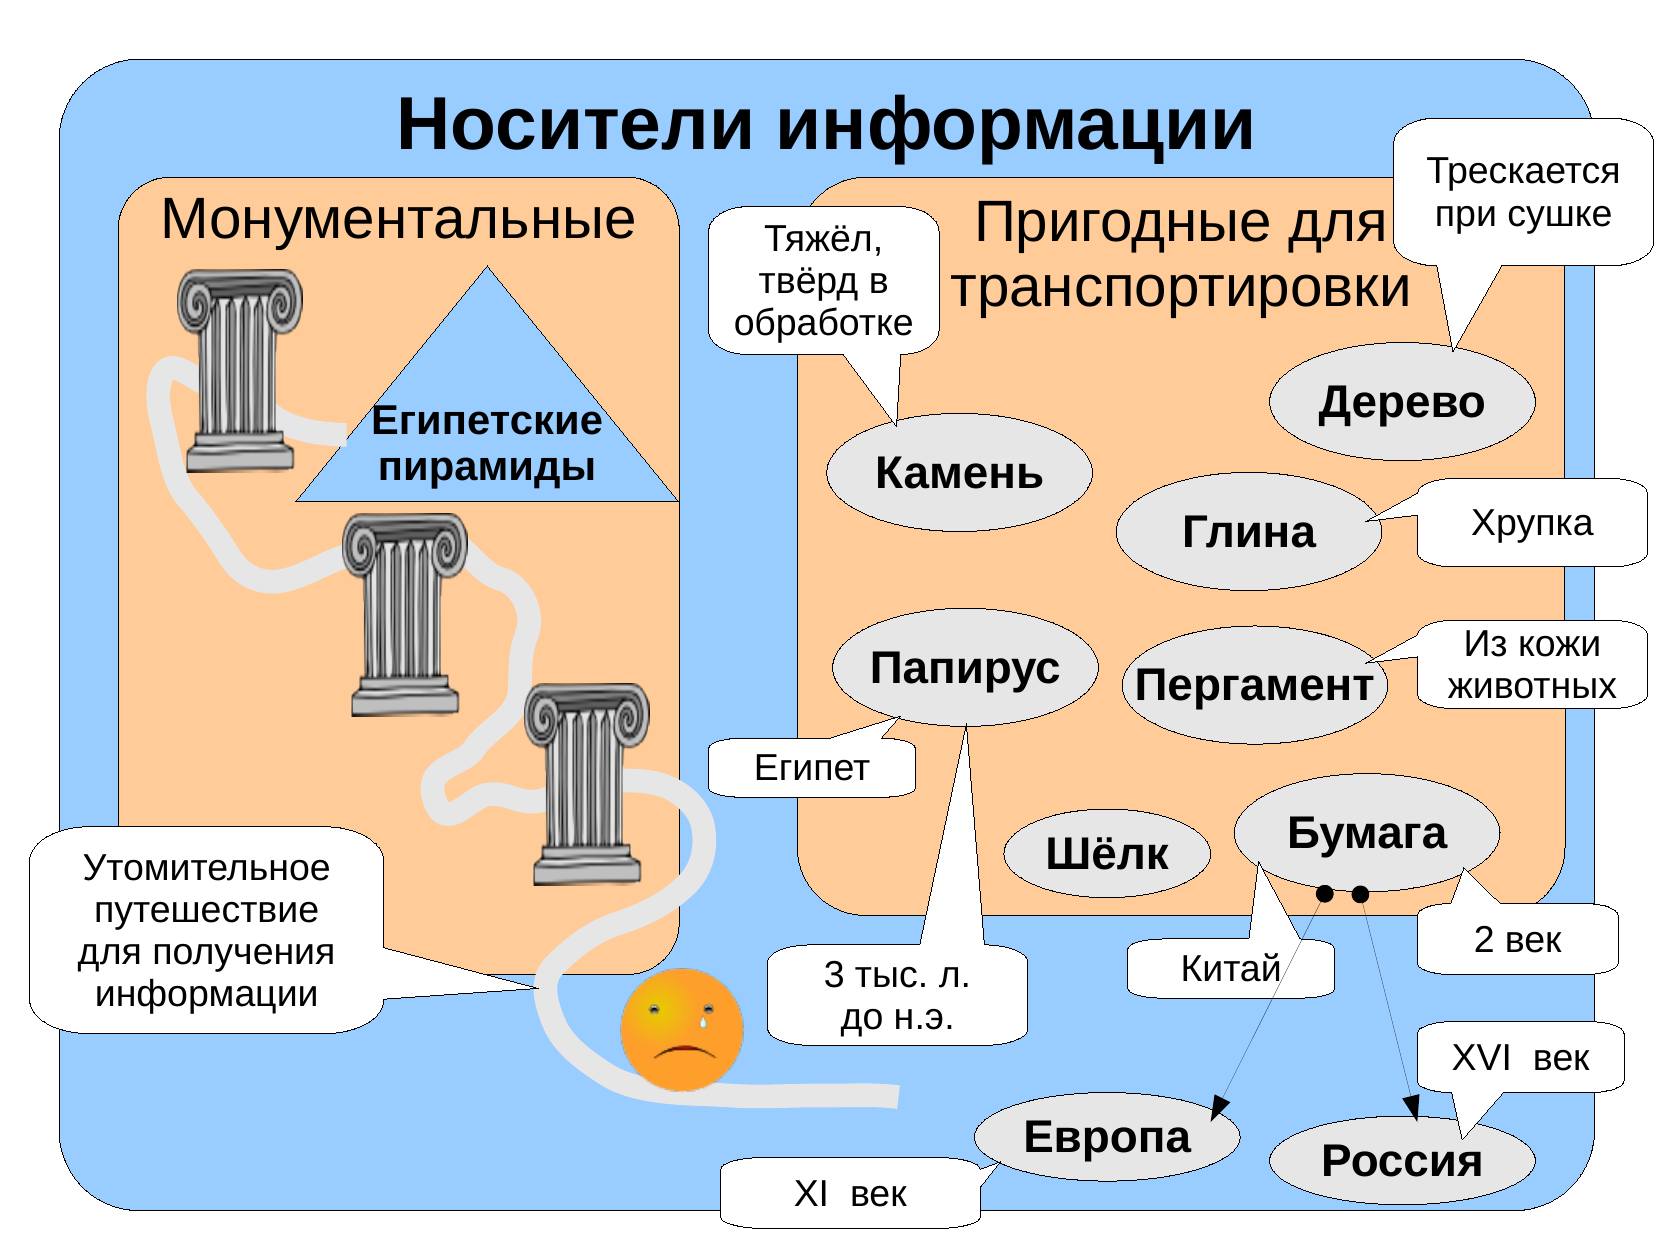

Носители информации
Трескается
при сушке
Монументальные
Пригодные для
транспортировки
Тяжёл,
твёрд в
обработке
Египетские
пирамиды
Дерево
Камень
Глина
Хрупка
Папирус
Из кожи
животных
Пергамент
Египет
Бумага
Шёлк
Утомительное
путешествие
для получения
информации
2 век
Китай
3 тыс. л.
до н.э.
XVI век
Европа
Россия
XI век